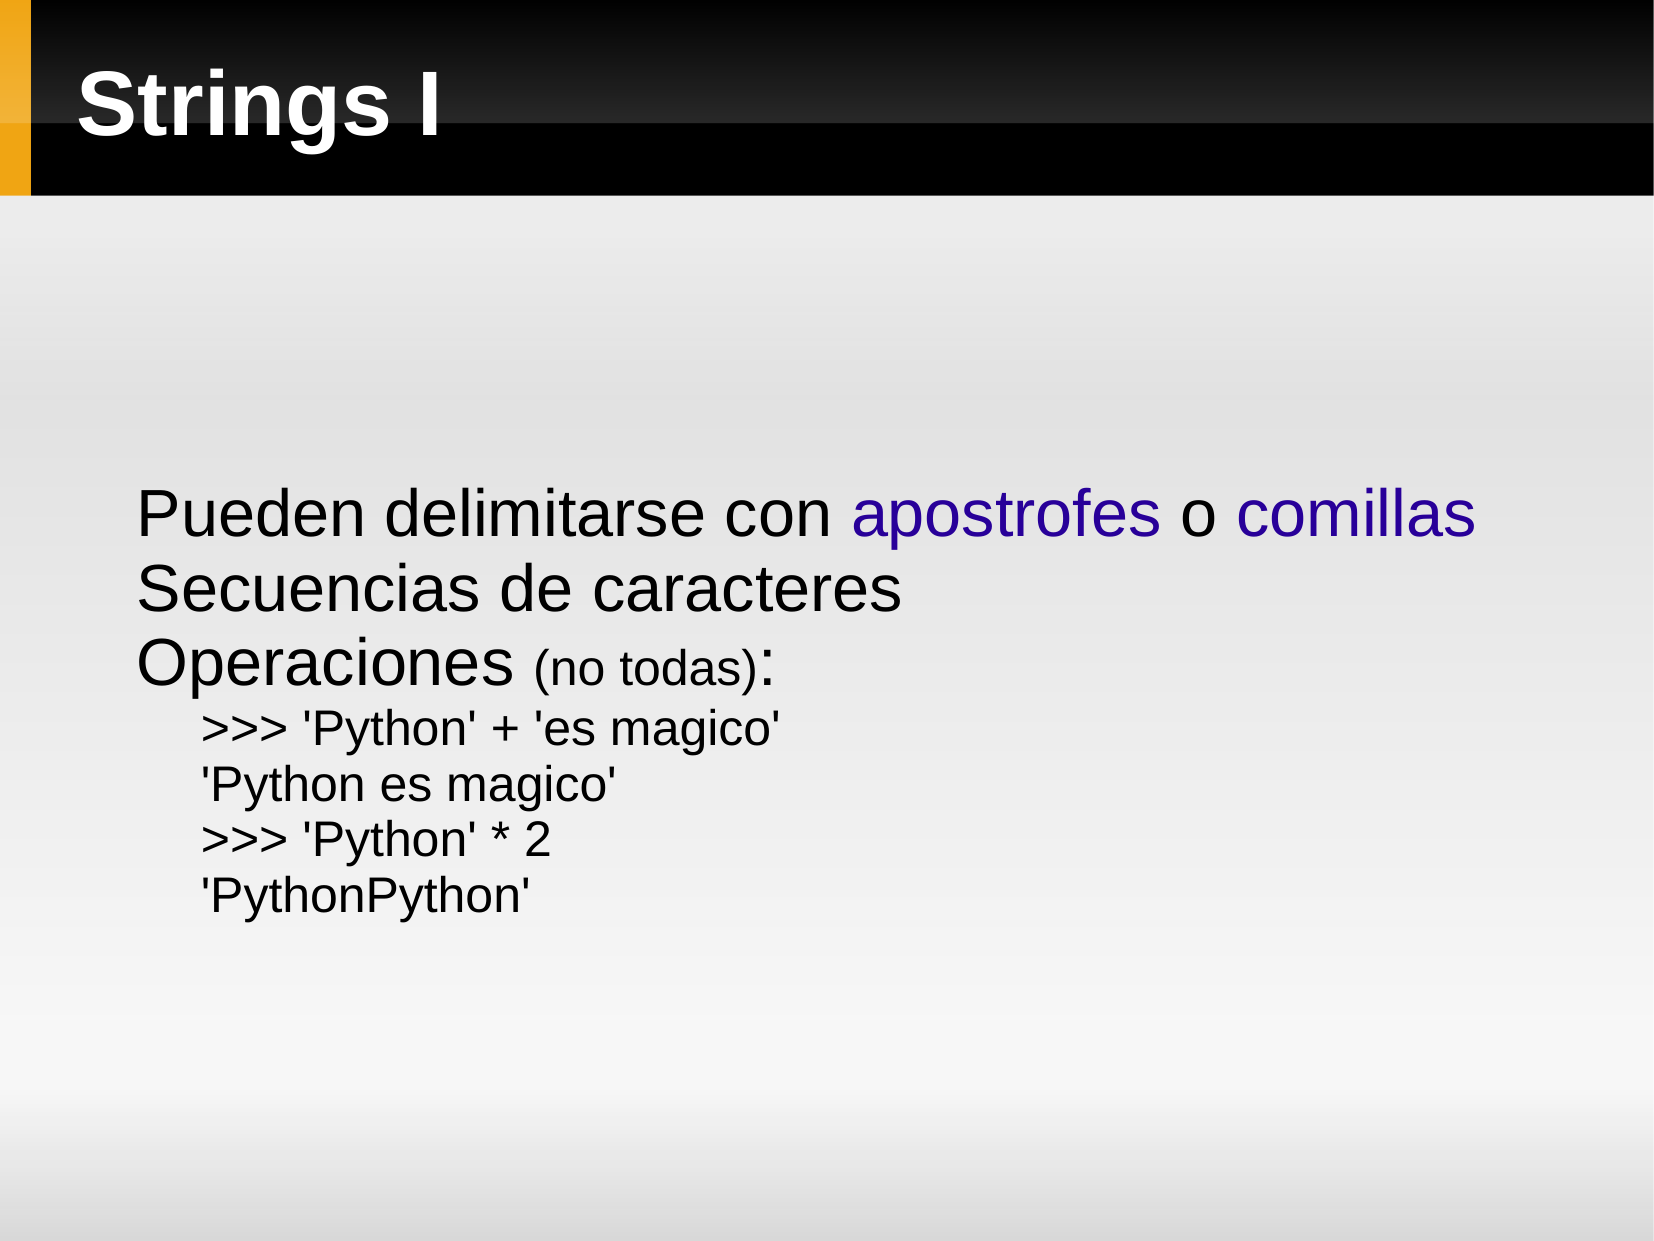

# Strings I
 Pueden delimitarse con apostrofes o comillas
 Secuencias de caracteres
 Operaciones (no todas):
>>> 'Python' + 'es magico'
'Python es magico'
>>> 'Python' * 2
'PythonPython'